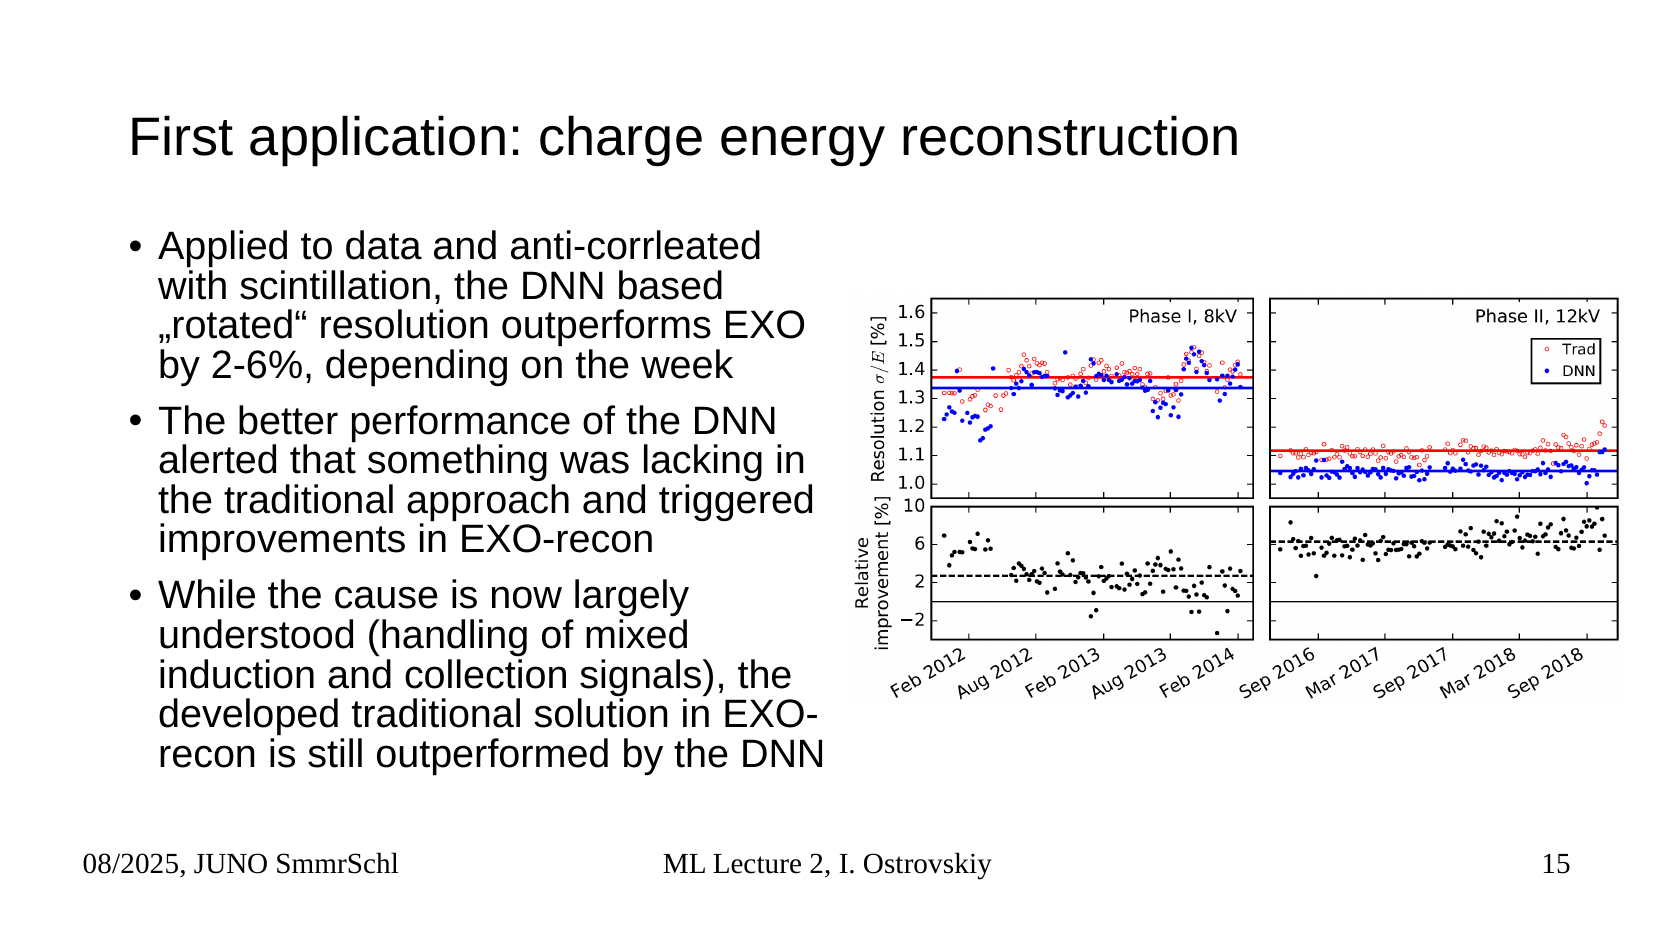

# First application: charge energy reconstruction
Applied to data and anti-corrleated with scintillation, the DNN based „rotated“ resolution outperforms EXO by 2-6%, depending on the week
The better performance of the DNN alerted that something was lacking in the traditional approach and triggered improvements in EXO-recon
While the cause is now largely understood (handling of mixed induction and collection signals), the developed traditional solution in EXO-recon is still outperformed by the DNN
08/2025, JUNO SmmrSchl
ML Lecture 2, I. Ostrovskiy
15